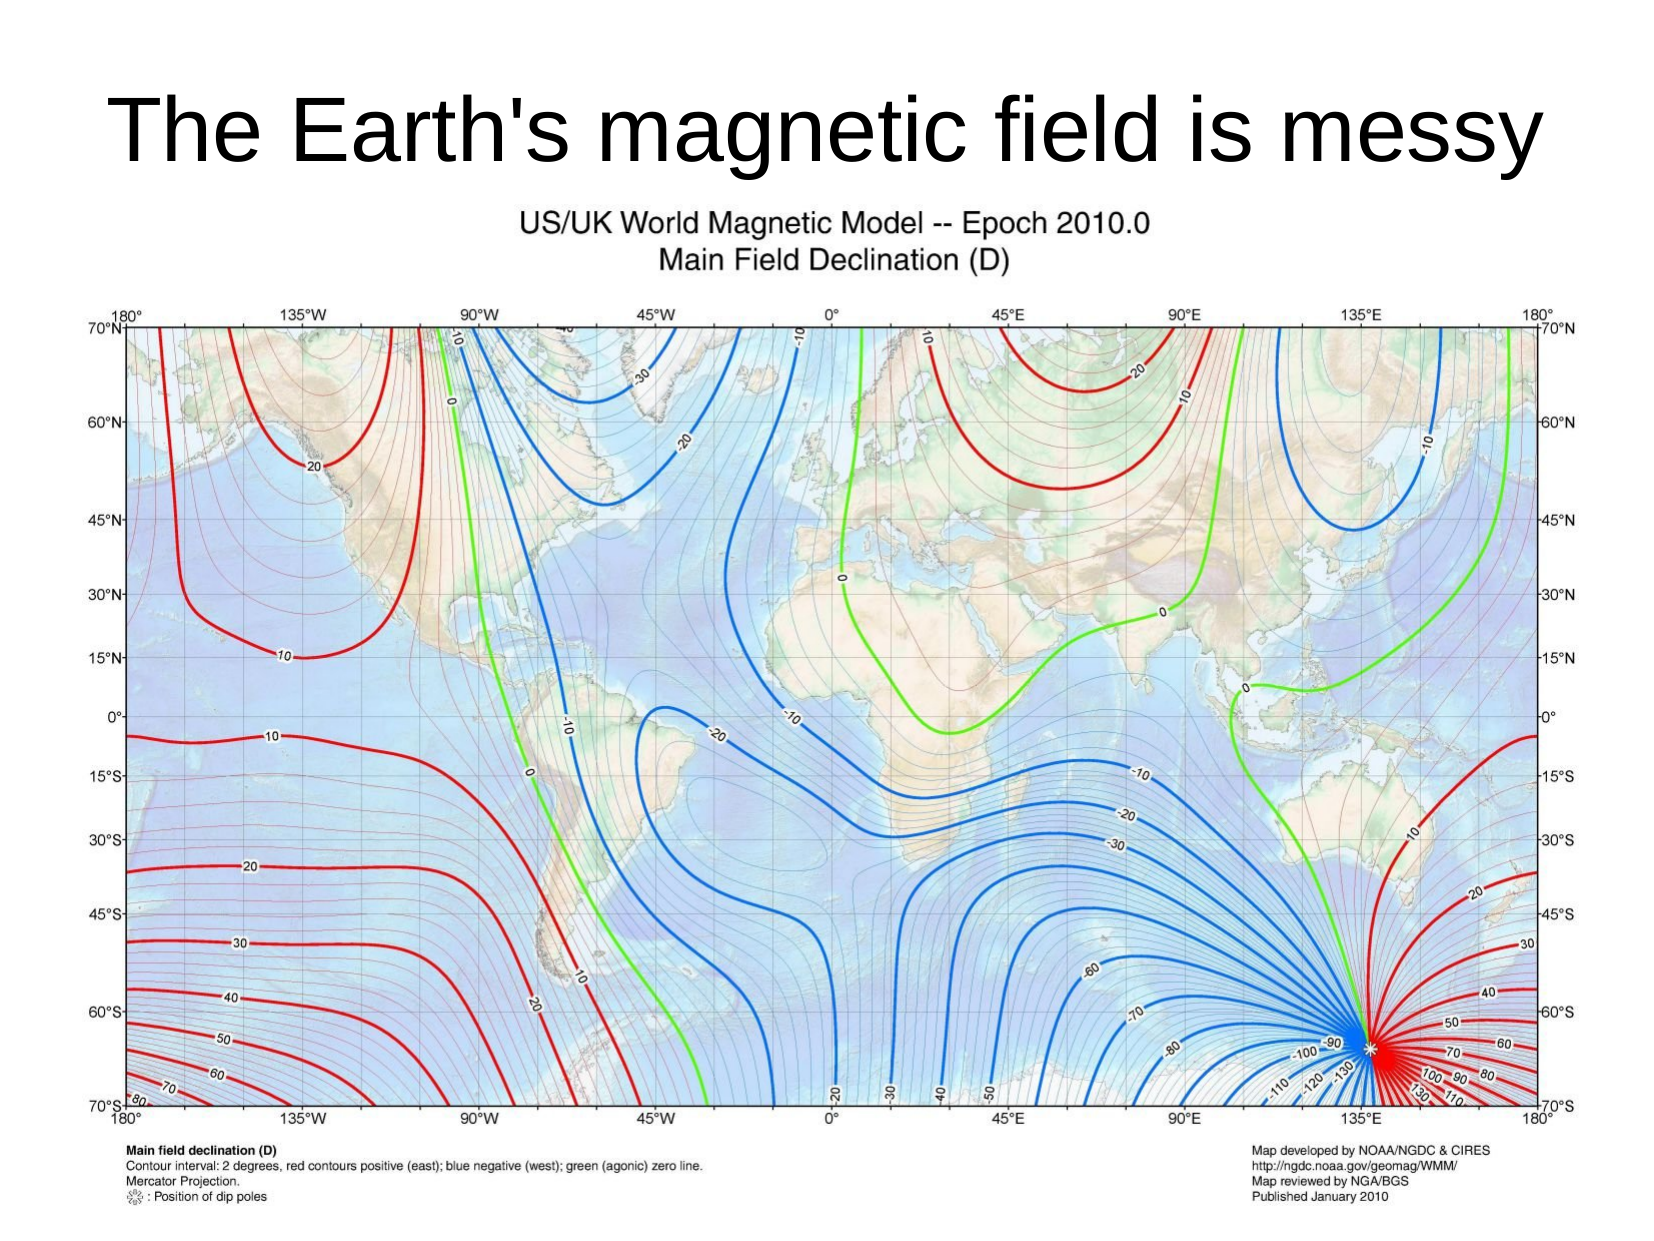

# The Earth's magnetic field is messy